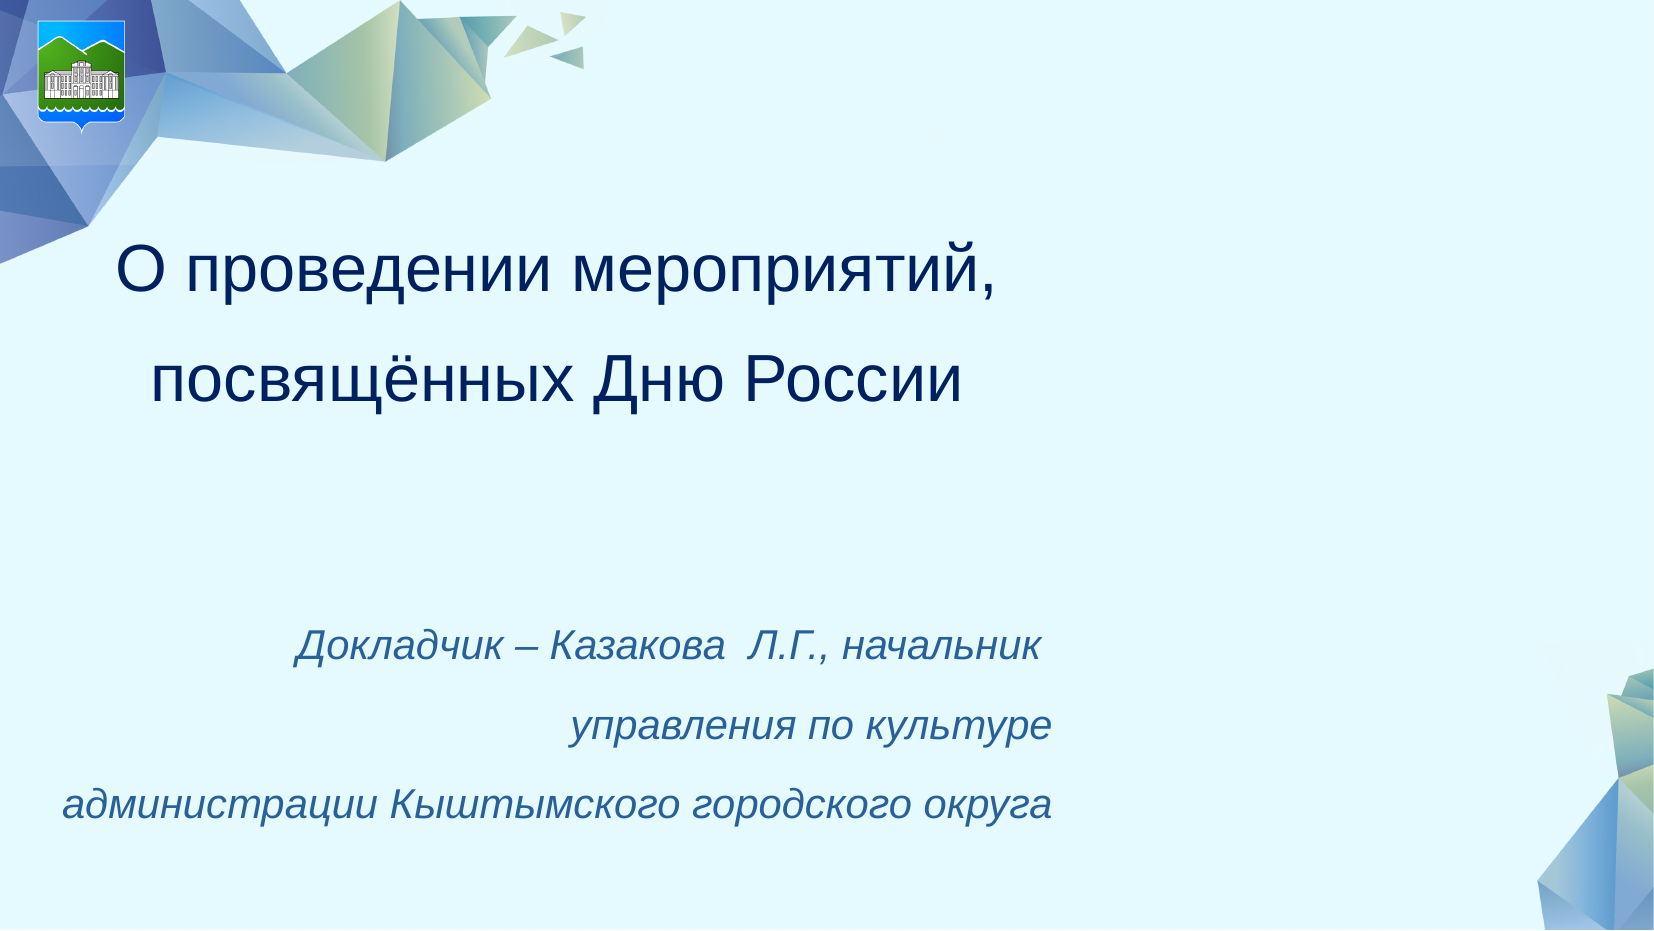

# О проведении мероприятий,
посвящённых Дню России
Докладчик – Казакова Л.Г., начальник
управления по культуре
администрации Кыштымского городского округа